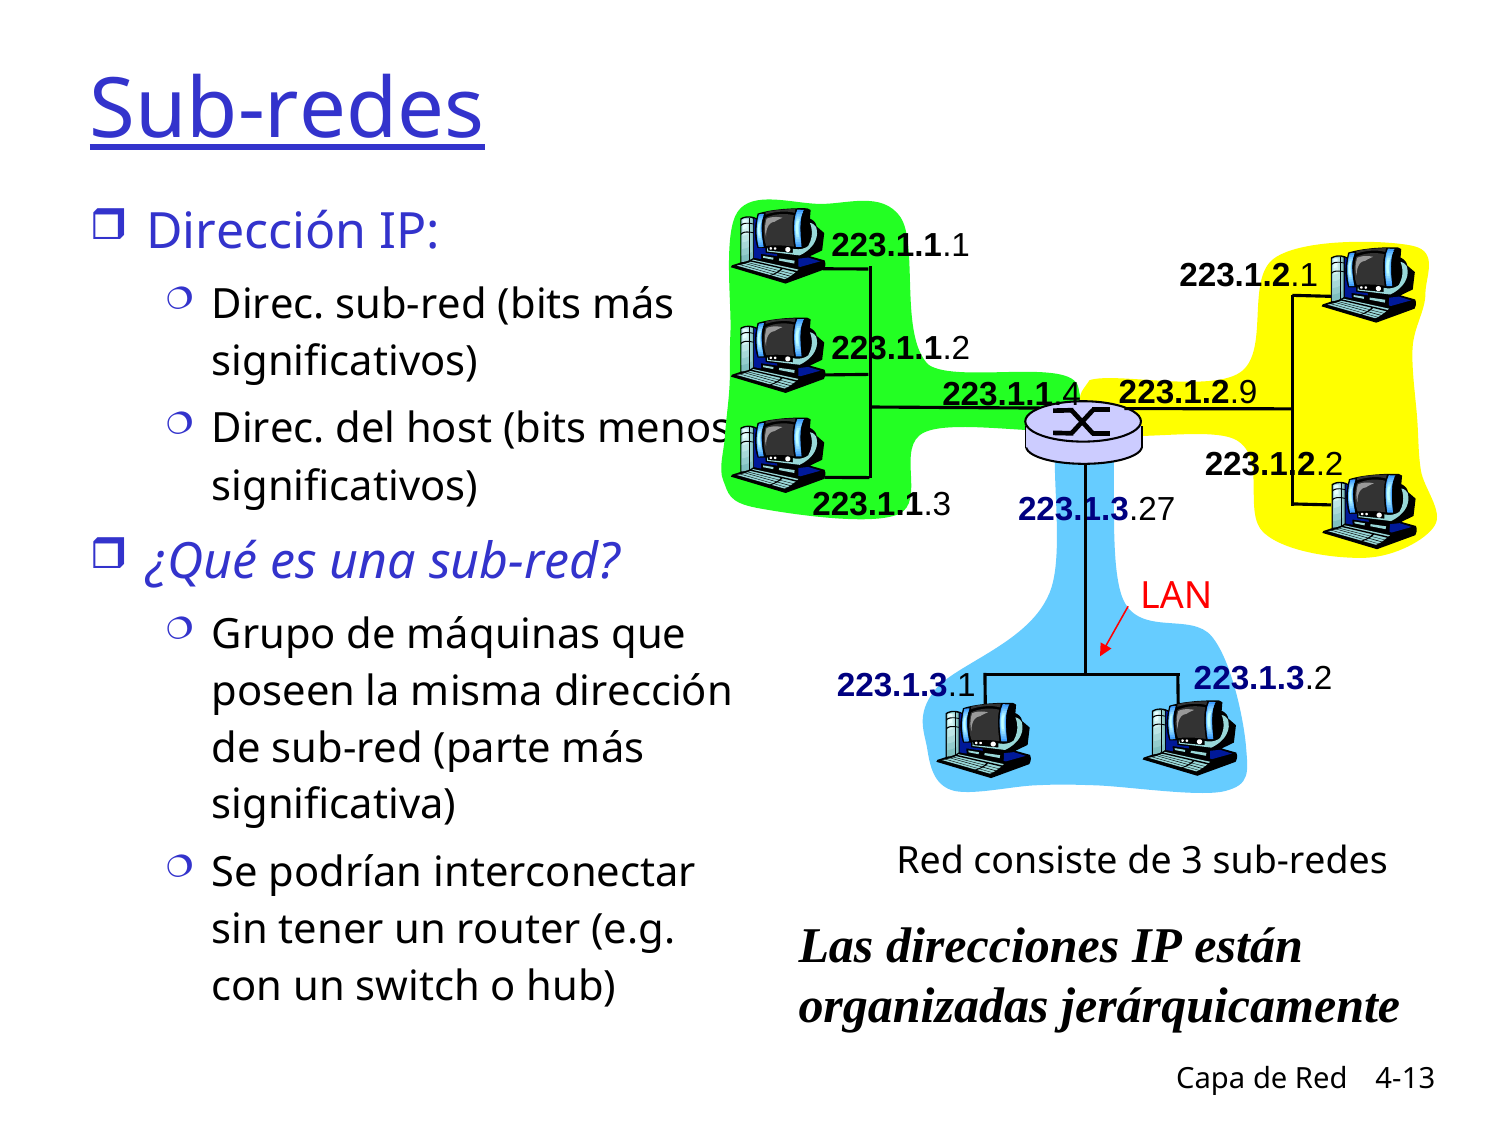

# Sub-redes
Dirección IP:
Direc. sub-red (bits más significativos)
Direc. del host (bits menos significativos)
¿Qué es una sub-red?
Grupo de máquinas que poseen la misma dirección de sub-red (parte más significativa)
Se podrían interconectar sin tener un router (e.g. con un switch o hub)
223.1.1.1
223.1.2.1
223.1.1.2
223.1.2.9
223.1.1.4
223.1.2.2
223.1.1.3
223.1.3.27
LAN
223.1.3.2
223.1.3.1
Red consiste de 3 sub-redes
Las direcciones IP están organizadas jerárquicamente
13